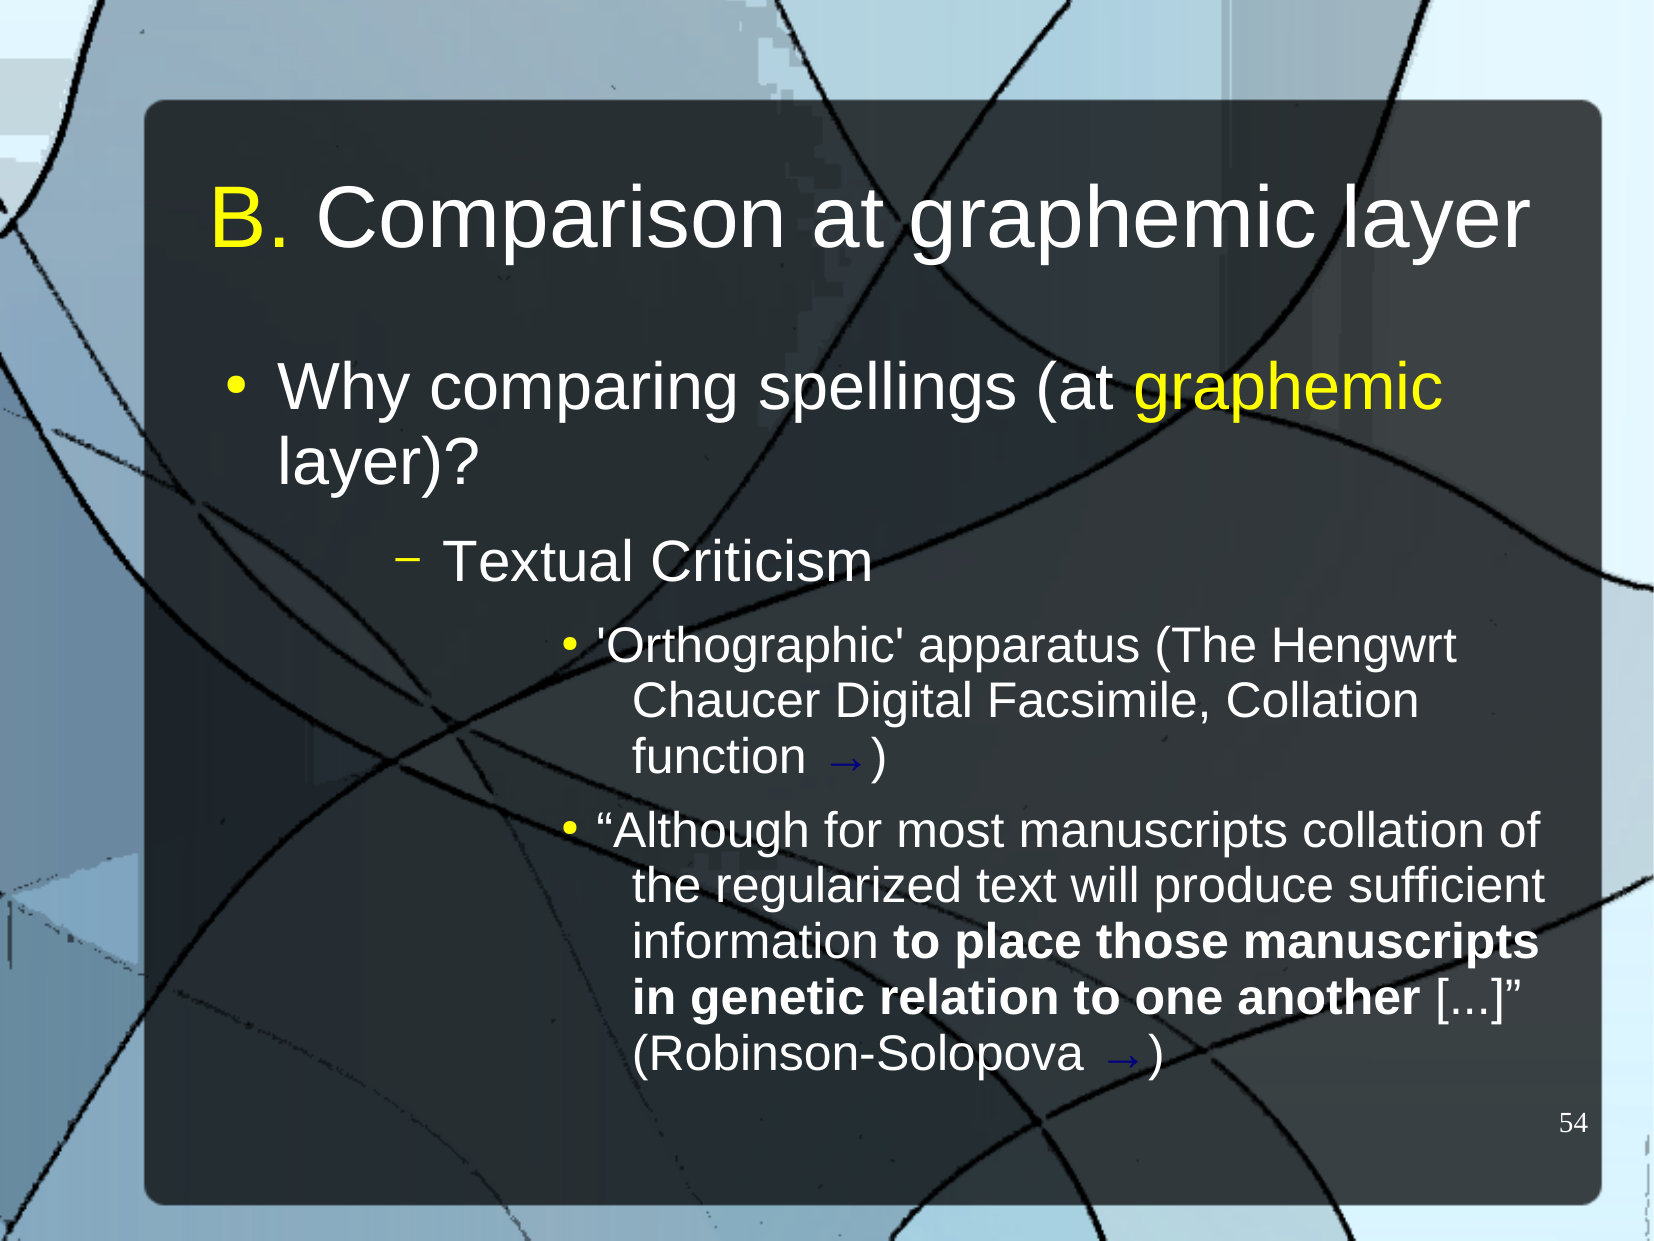

# B. Comparison at graphemic layer
Why comparing spellings (at graphemic layer)?
Textual Criticism
'Orthographic' apparatus (The Hengwrt Chaucer Digital Facsimile, Collation function →)
“Although for most manuscripts collation of the regularized text will produce sufficient information to place those manuscripts in genetic relation to one another [...]” (Robinson-Solopova →)
54